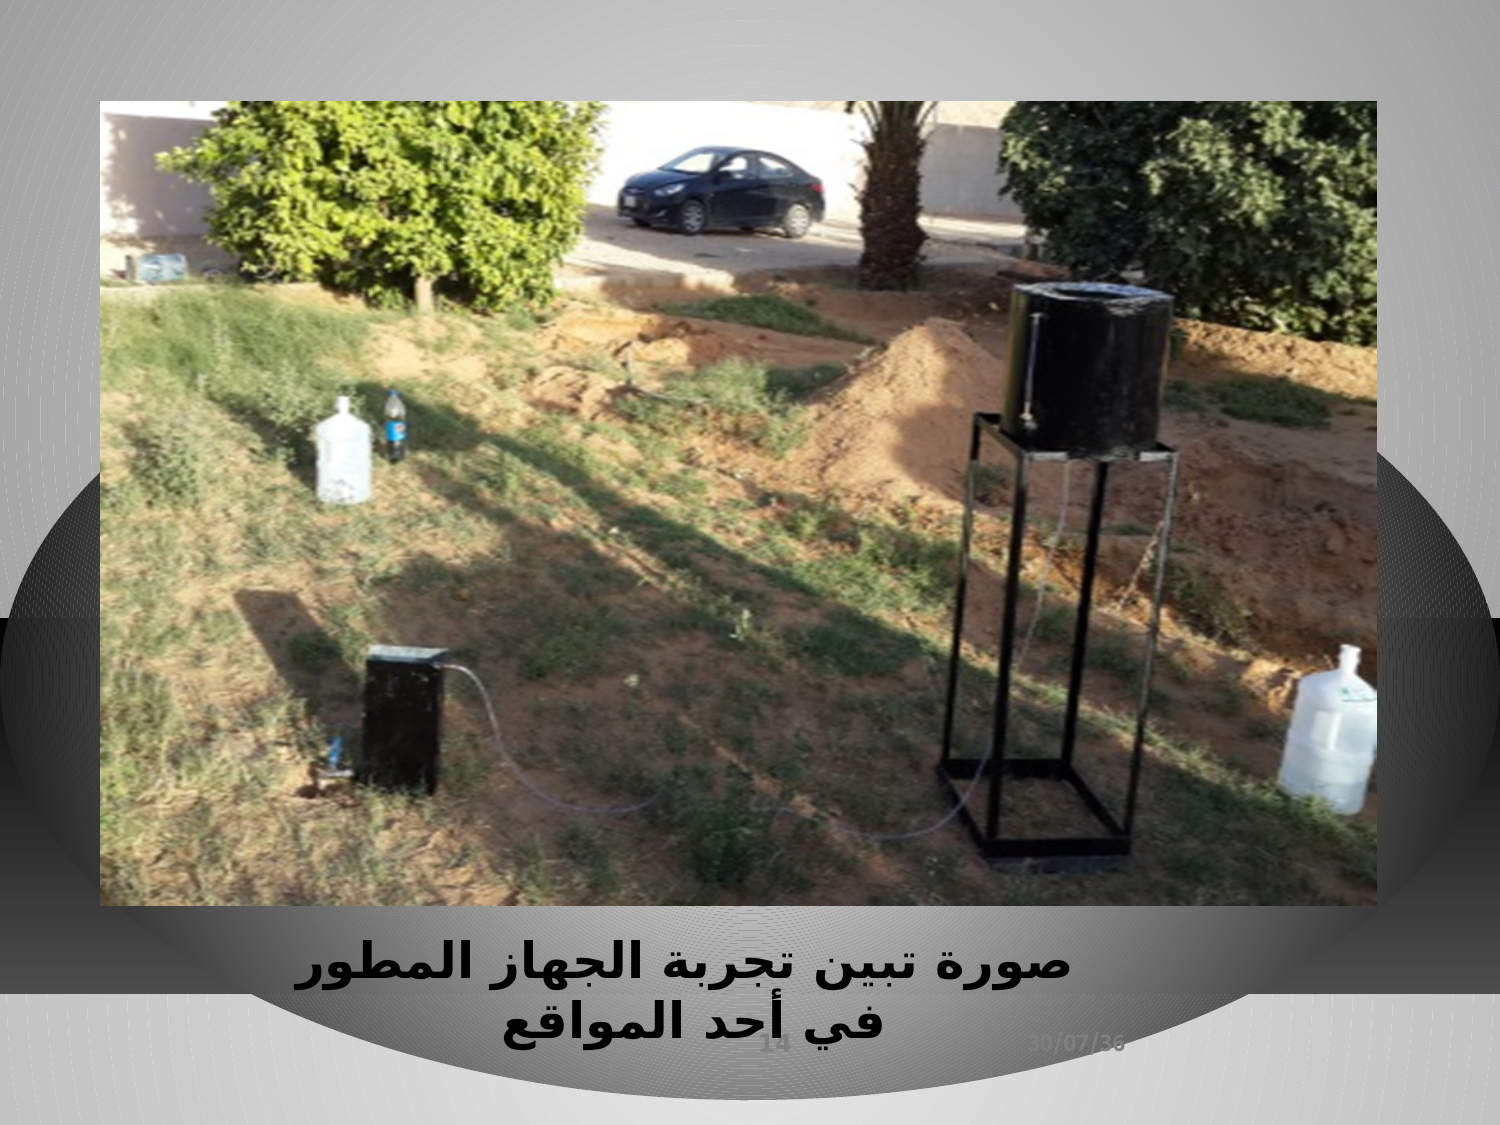

صورة تبين تجربة الجهاز المطور في أحد المواقع
30/07/36